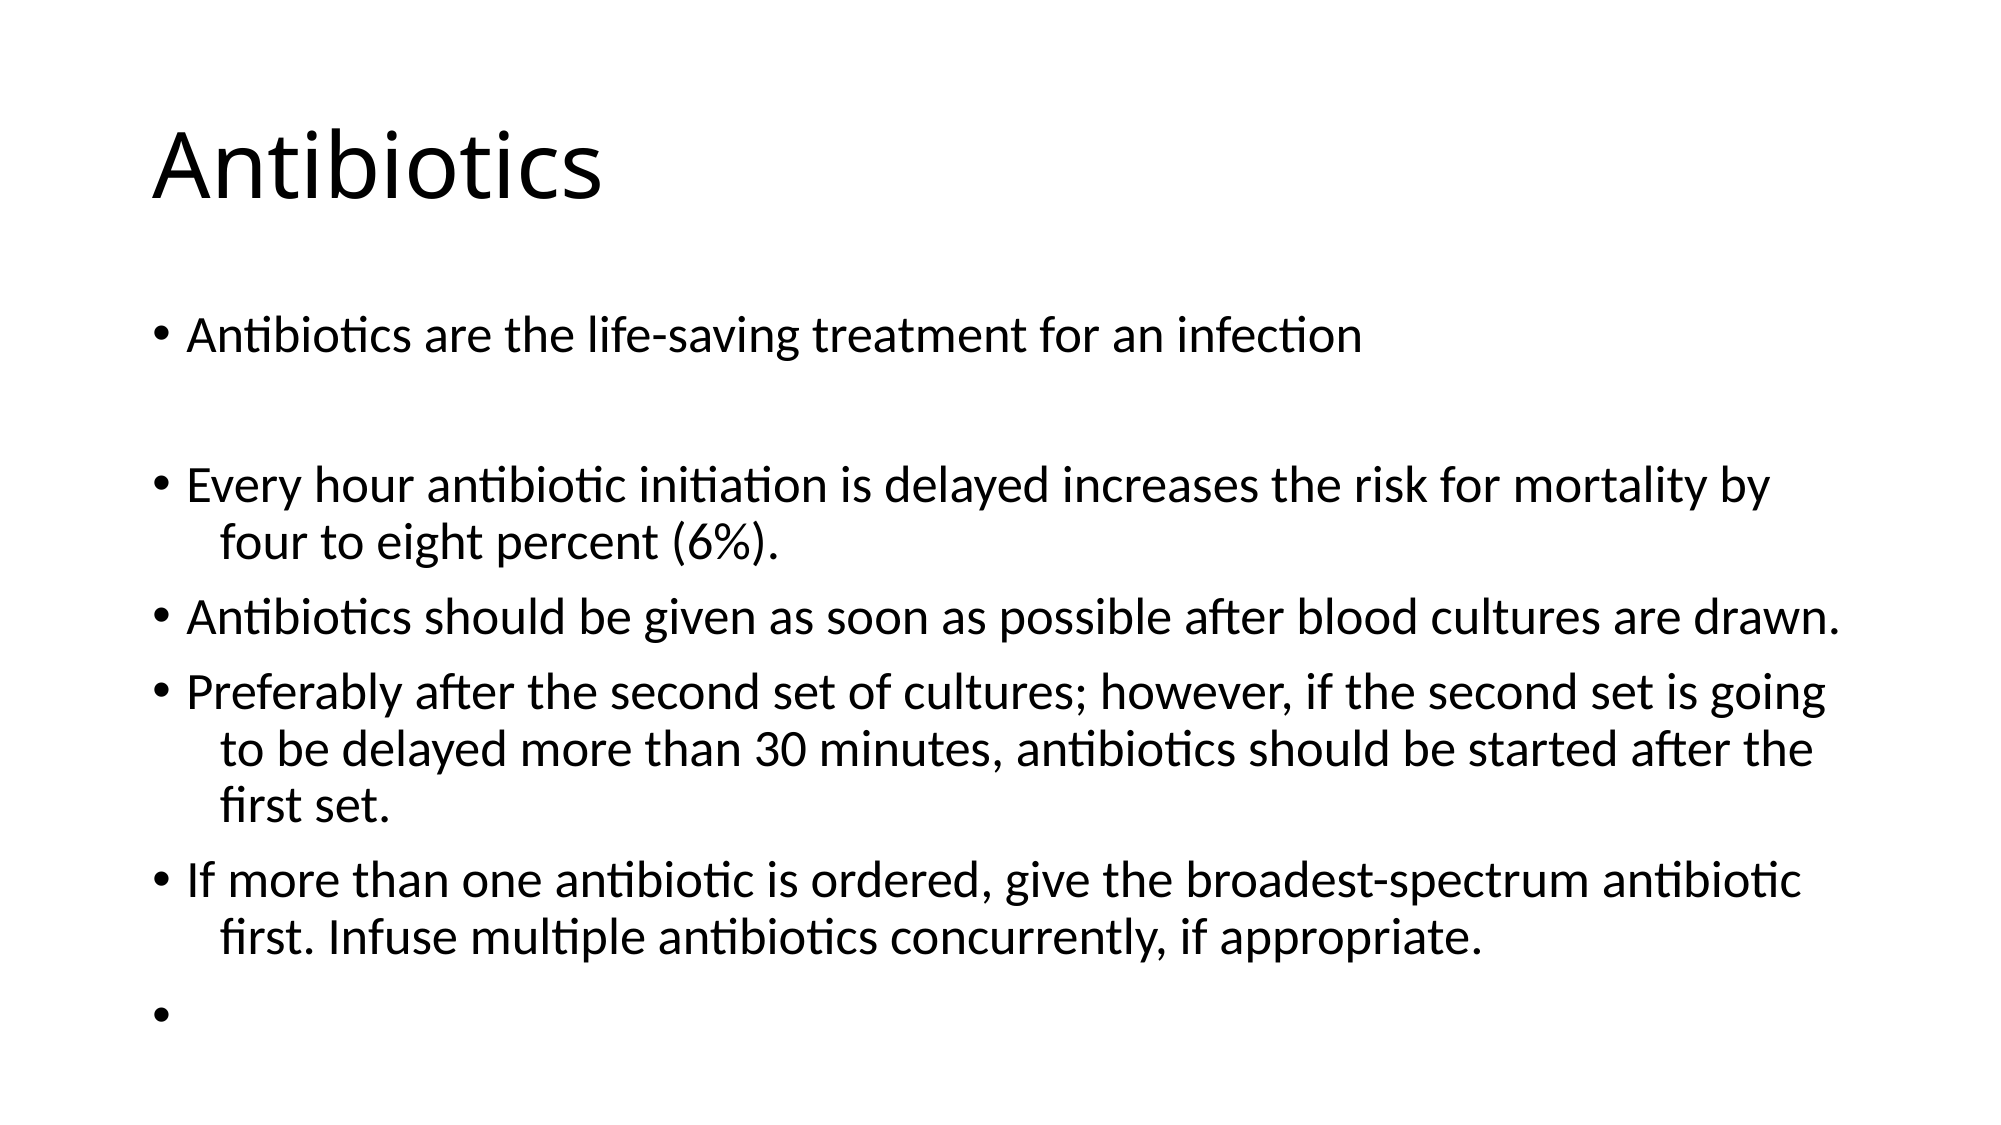

# Antibiotics
Antibiotics are the life-saving treatment for an infection
Every hour antibiotic initiation is delayed increases the risk for mortality by four to eight percent (6%).
Antibiotics should be given as soon as possible after blood cultures are drawn.
Preferably after the second set of cultures; however, if the second set is going to be delayed more than 30 minutes, antibiotics should be started after the first set.
If more than one antibiotic is ordered, give the broadest-spectrum antibiotic first. Infuse multiple antibiotics concurrently, if appropriate.